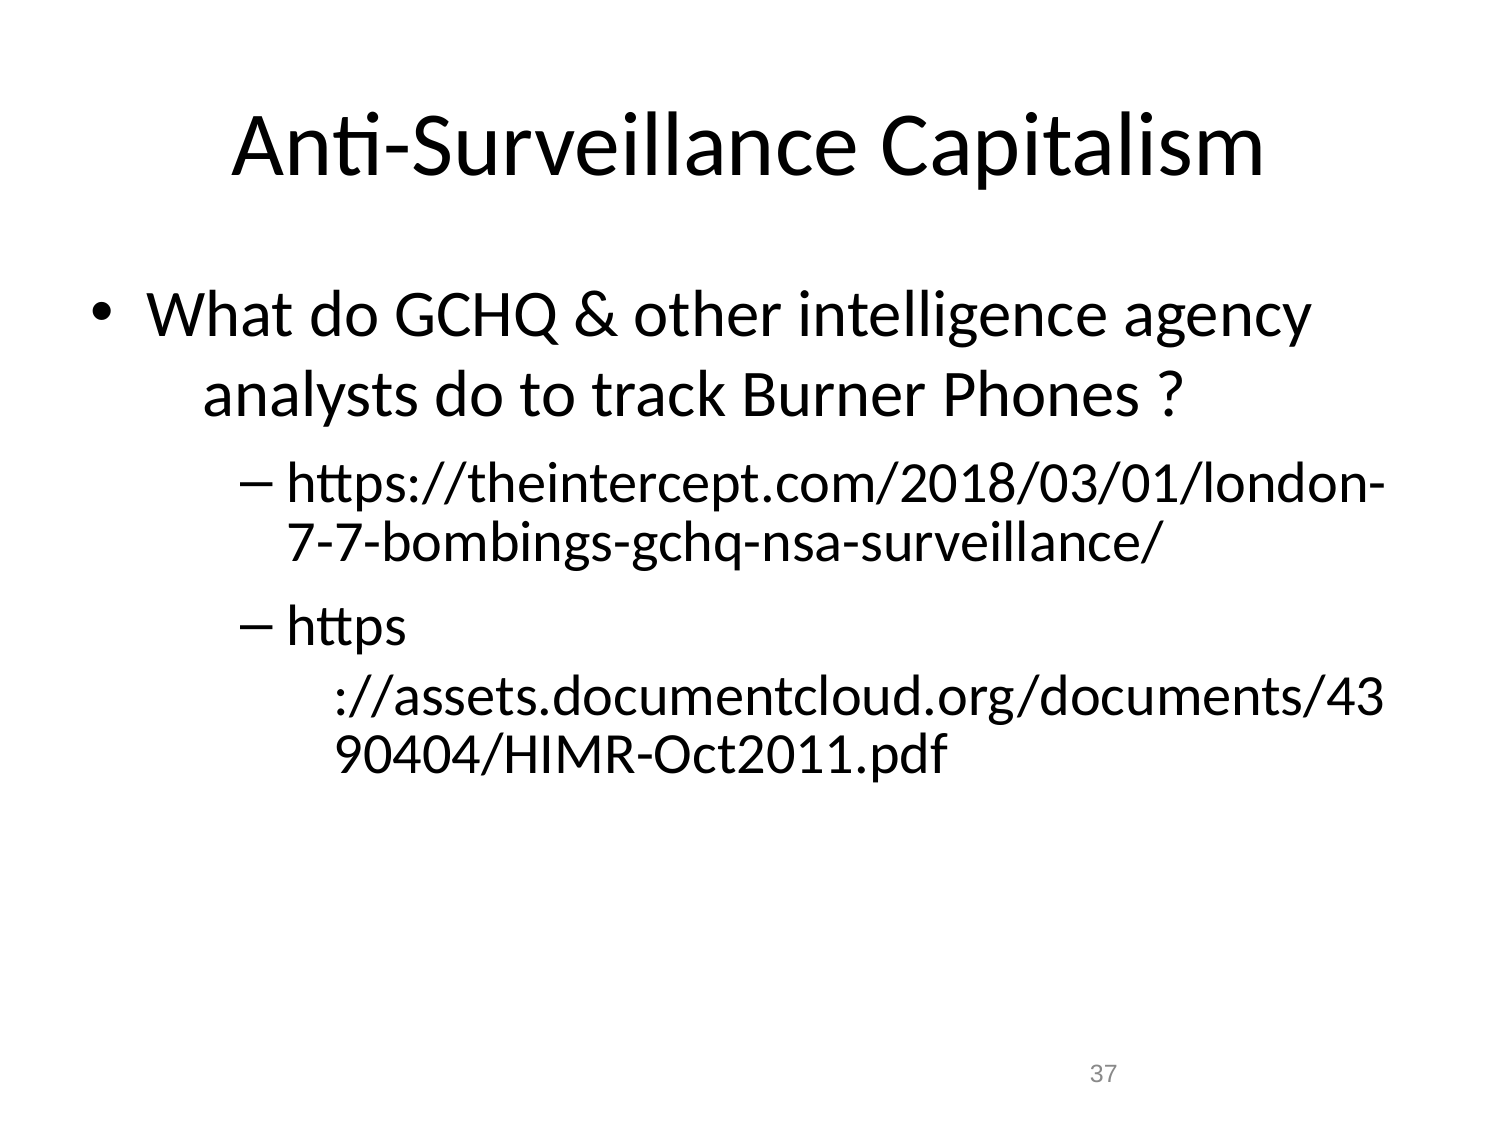

# Anti-Surveillance Capitalism
What do GCHQ & other intelligence agency analysts do to track Burner Phones ?
https://theintercept.com/2018/03/01/london-7-7-bombings-gchq-nsa-surveillance/
https://assets.documentcloud.org/documents/4390404/HIMR-Oct2011.pdf
36